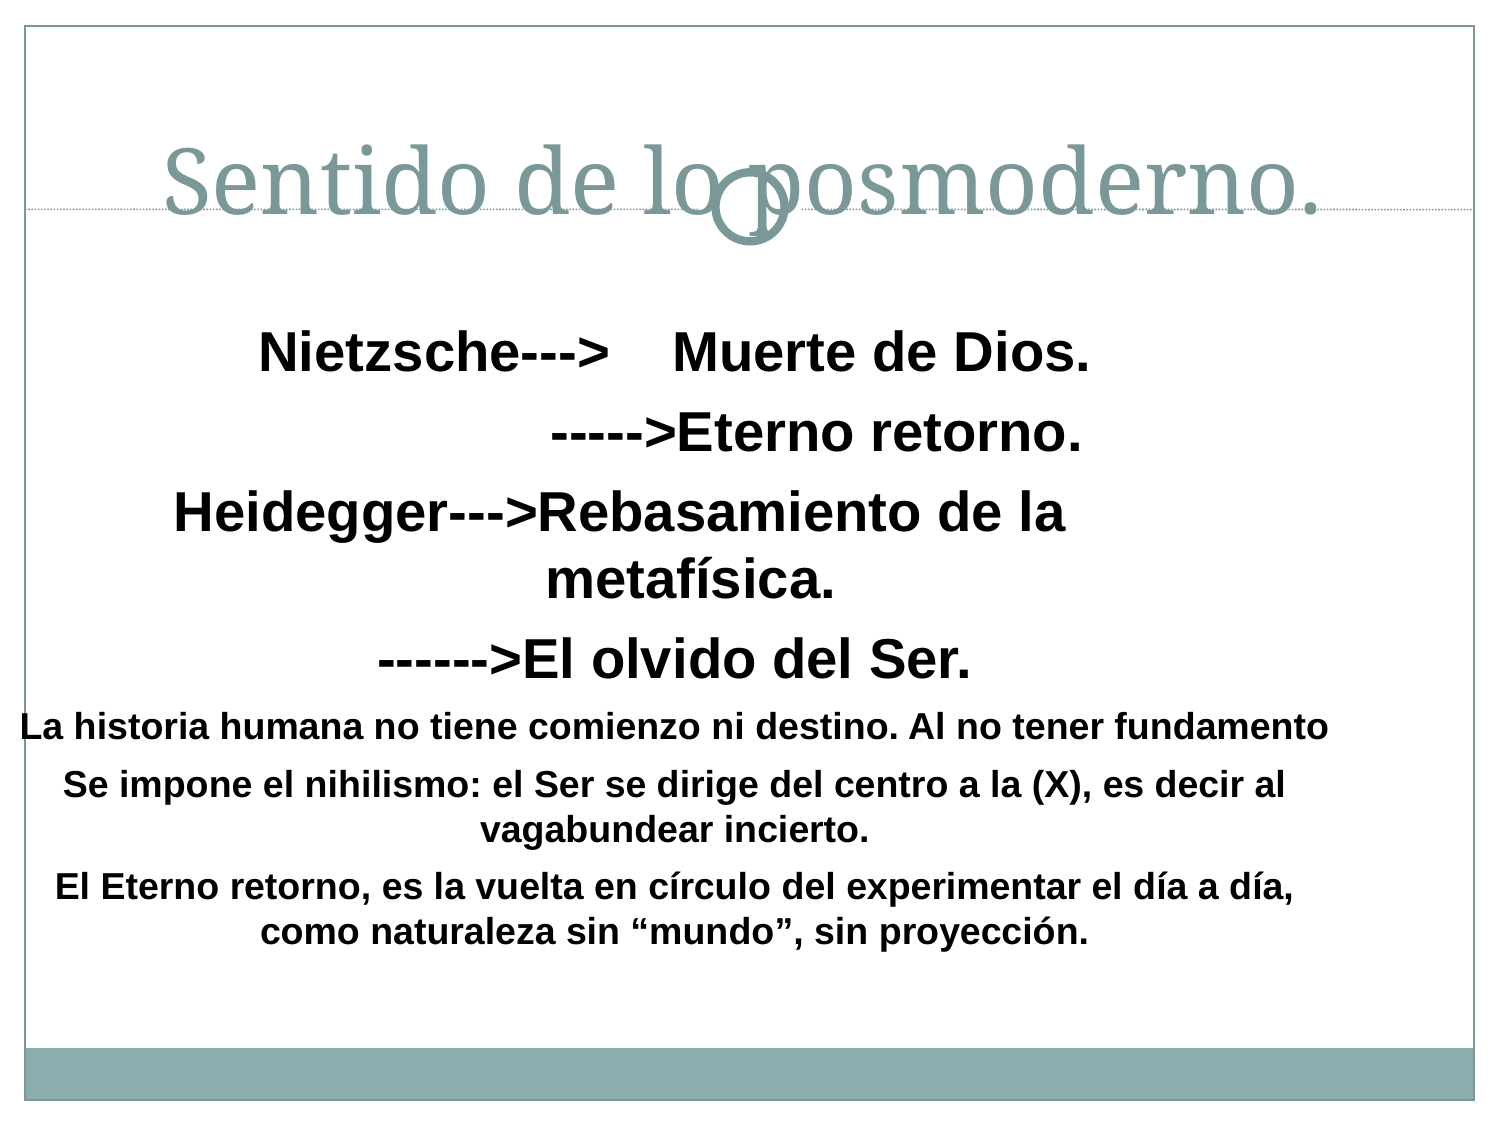

# Sentido de lo posmoderno.
Nietzsche---> Muerte de Dios.
 ----->Eterno retorno.
 Heidegger--->Rebasamiento de la metafísica.
------>El olvido del Ser.
La historia humana no tiene comienzo ni destino. Al no tener fundamento
Se impone el nihilismo: el Ser se dirige del centro a la (X), es decir al vagabundear incierto.
El Eterno retorno, es la vuelta en círculo del experimentar el día a día, como naturaleza sin “mundo”, sin proyección.